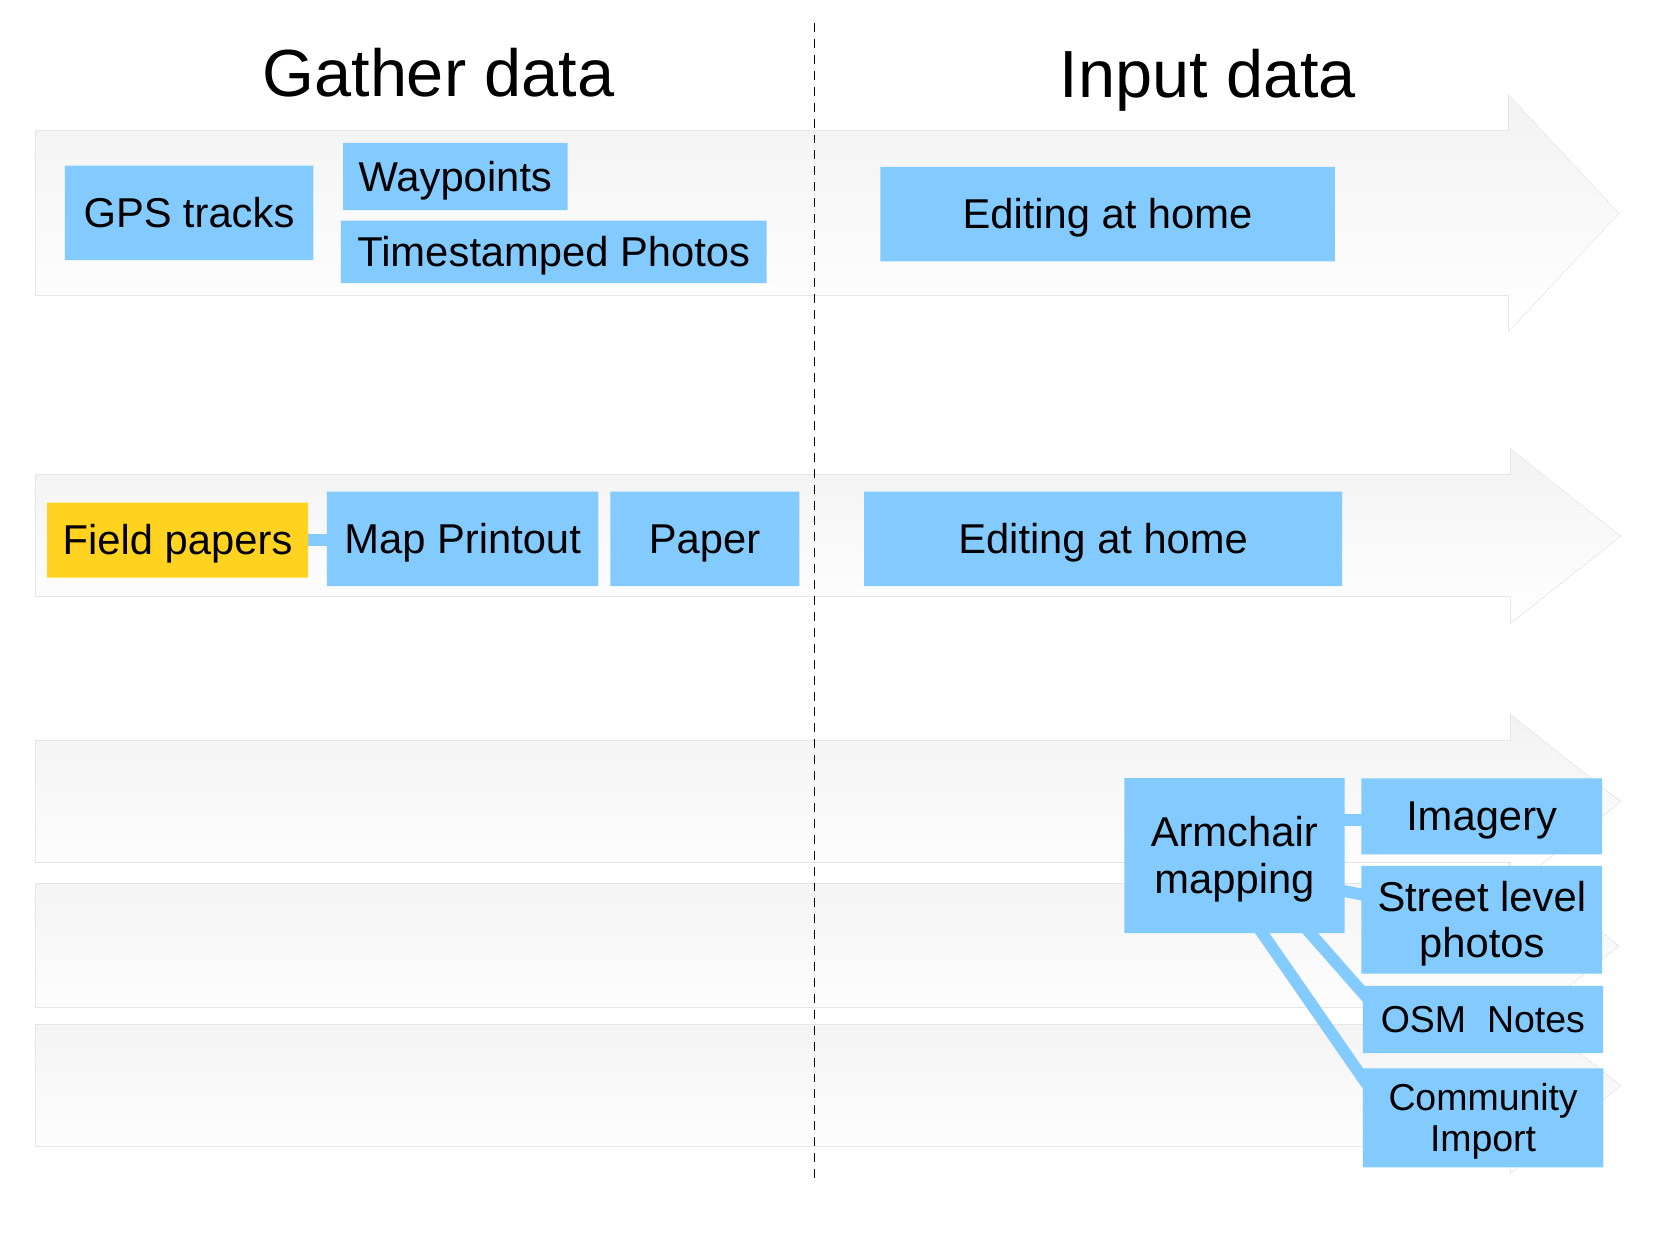

Gather data
Input data
Waypoints
GPS tracks
Editing at home
Timestamped Photos
Map Printout
Paper
Editing at home
Field papers
Armchair mapping
Imagery
Street level photos
OSM Notes
Community
Import